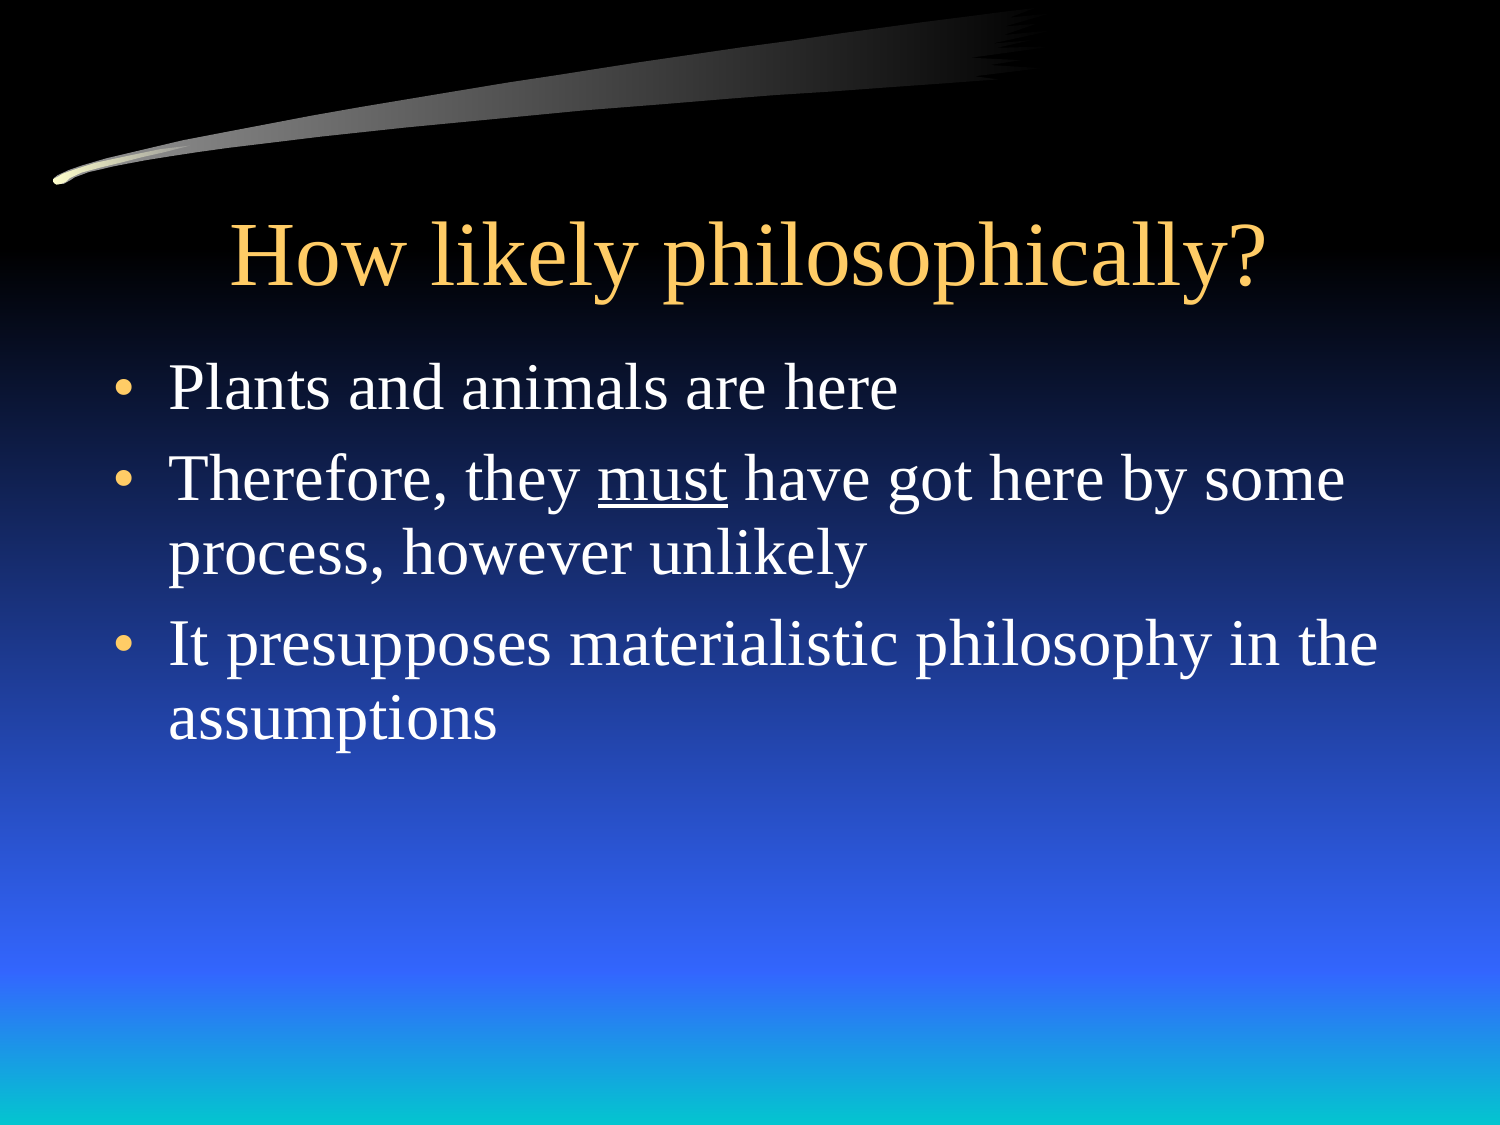

# How likely philosophically?
Plants and animals are here
Therefore, they must have got here by some process, however unlikely
It presupposes materialistic philosophy in the assumptions